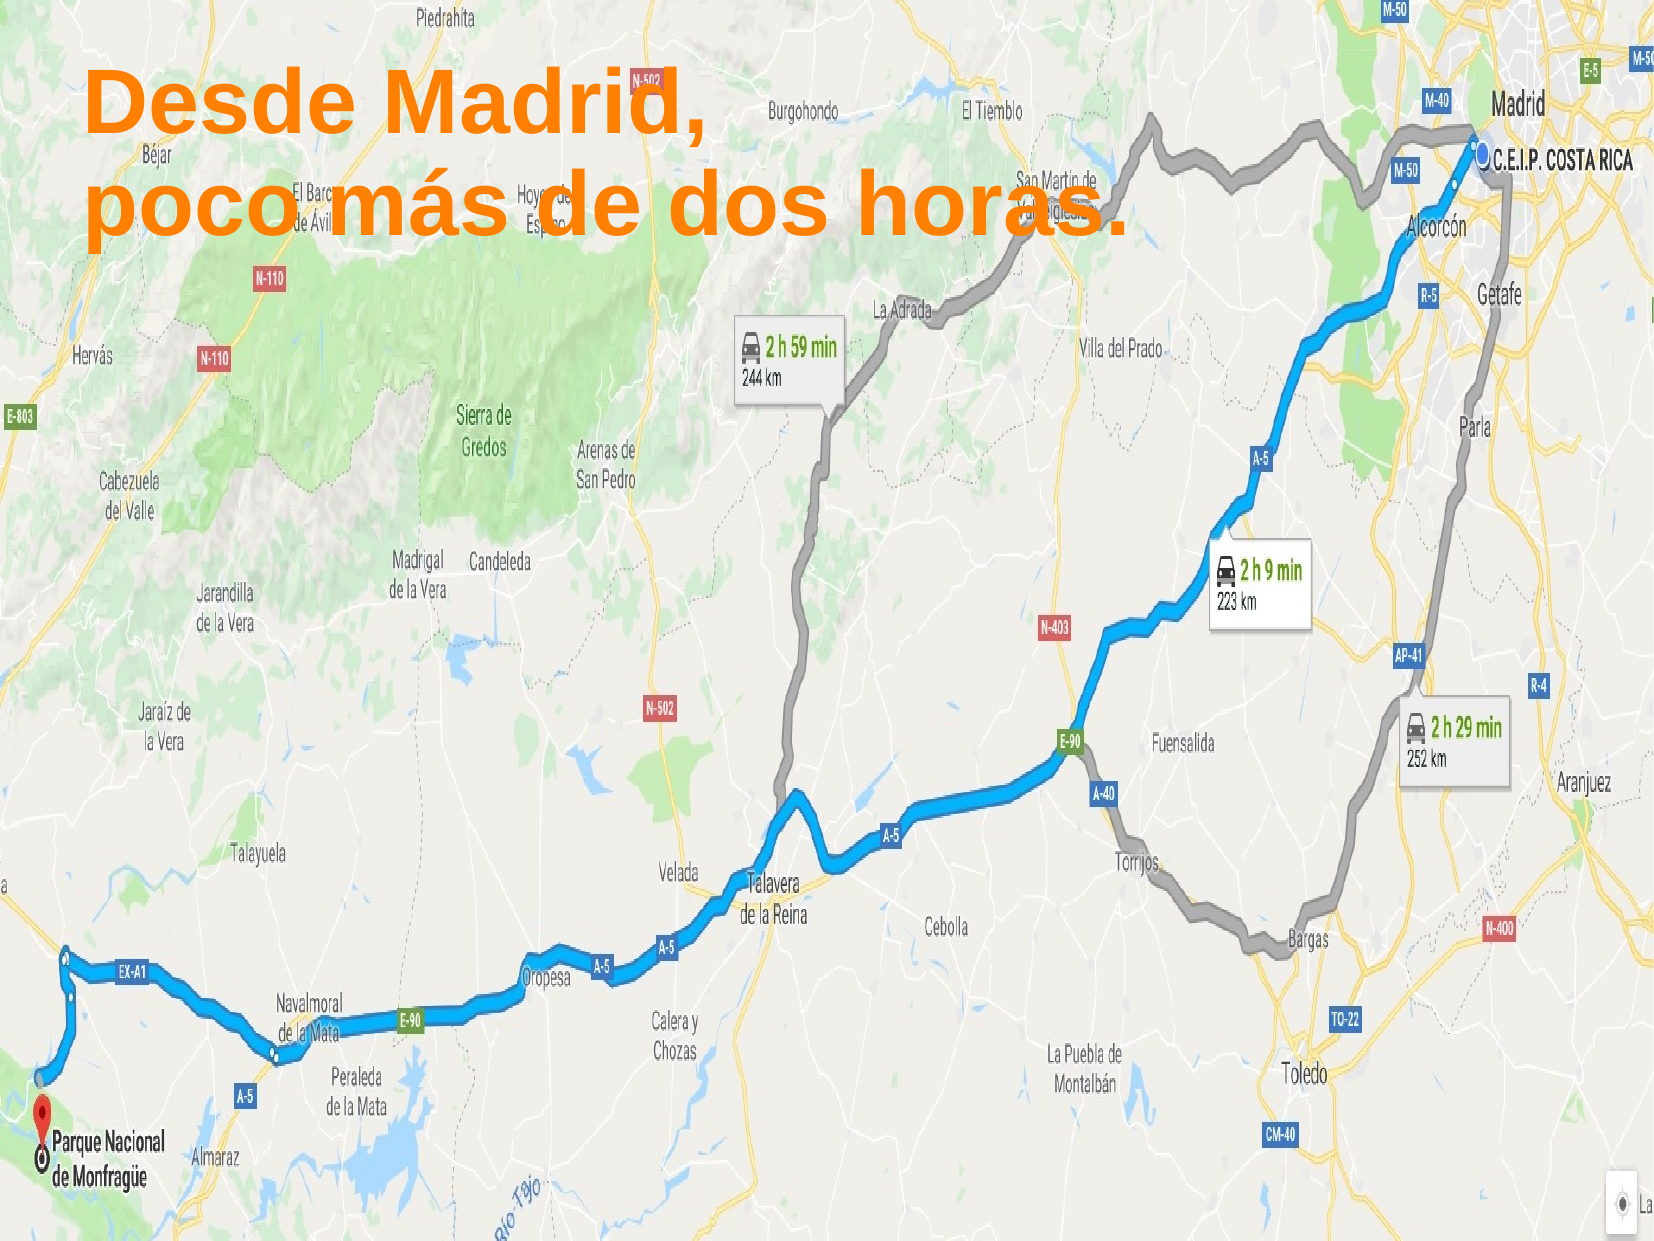

# Desde Madrid, poco más de dos horas.